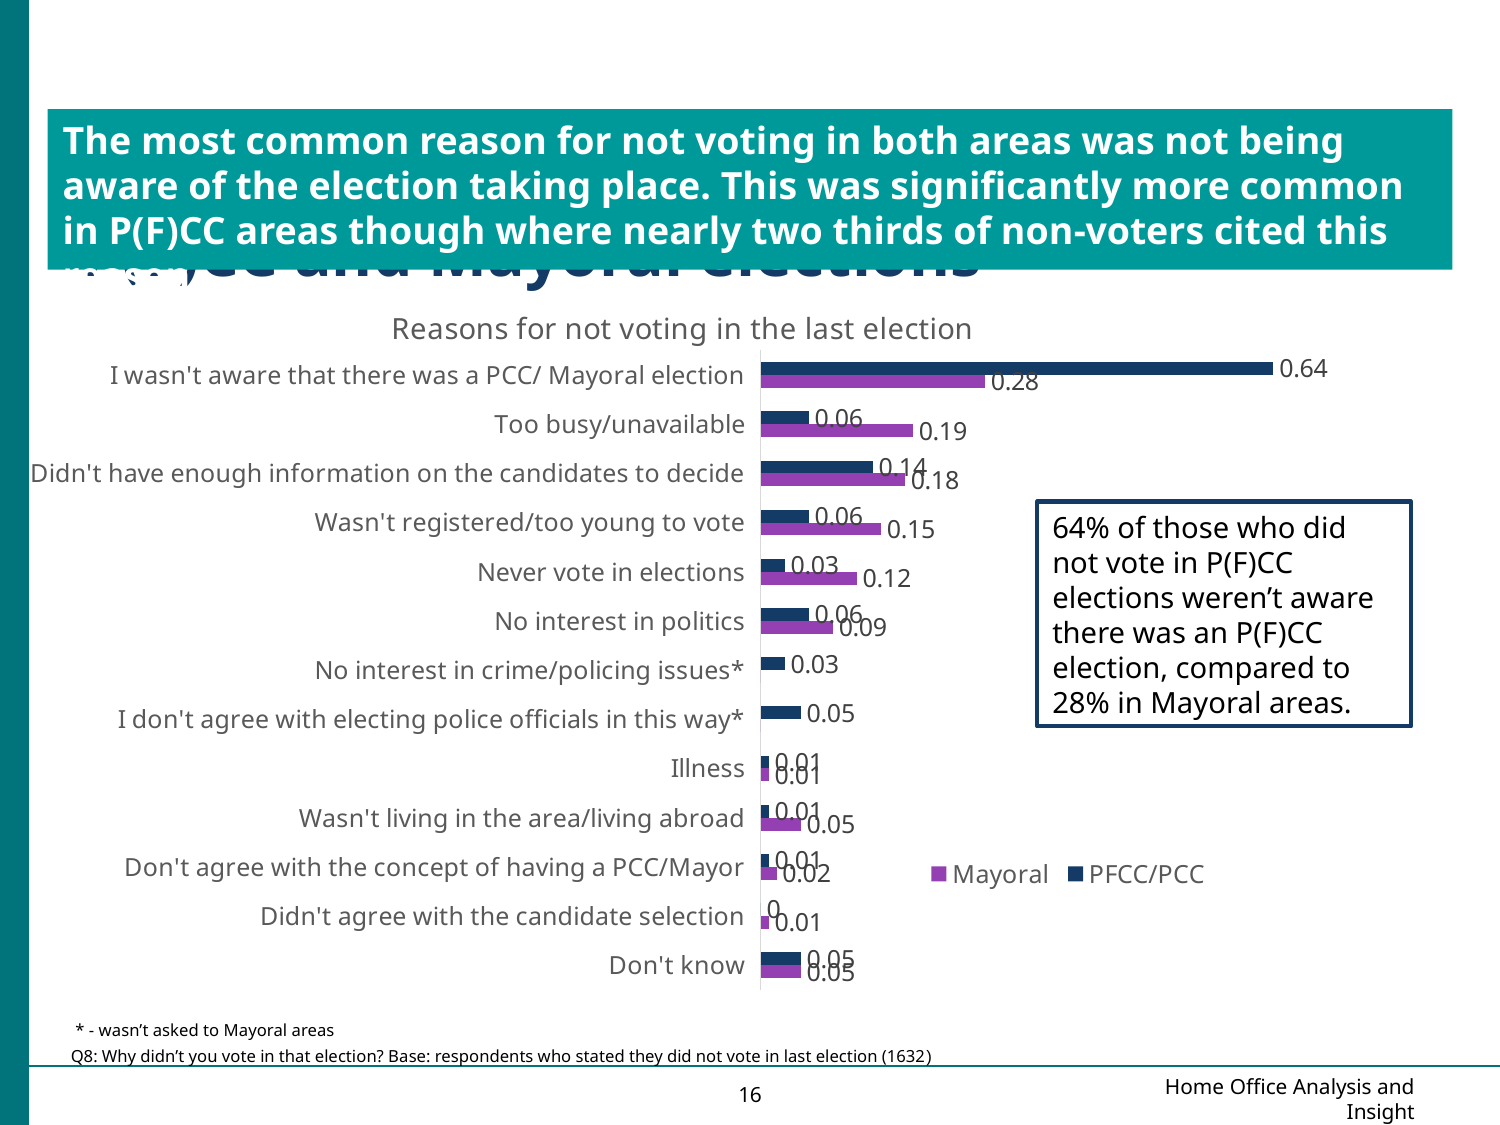

The most common reason for not voting in both areas was not being aware of the election taking place. This was significantly more common in P(F)CC areas though where nearly two thirds of non-voters cited this reason.
# P(F)CC and Mayoral elections
### Chart: Reasons for not voting in the last election
| Category | PFCC/PCC | Mayoral |
|---|---|---|
| I wasn't aware that there was a PCC/ Mayoral election | 0.64 | 0.28 |
| Too busy/unavailable | 0.06 | 0.19 |
| Didn't have enough information on the candidates to decide | 0.14 | 0.18 |
| Wasn't registered/too young to vote | 0.06 | 0.15 |
| Never vote in elections | 0.03 | 0.12 |
| No interest in politics | 0.06 | 0.09 |
| No interest in crime/policing issues* | 0.03 | 0.0 |
| I don't agree with electing police officials in this way* | 0.05 | 0.0 |
| Illness | 0.01 | 0.01 |
| Wasn't living in the area/living abroad | 0.01 | 0.05 |
| Don't agree with the concept of having a PCC/Mayor | 0.01 | 0.02 |
| Didn't agree with the candidate selection | 0.0 | 0.01 |
| Don't know | 0.05 | 0.05 |64% of those who did not vote in P(F)CC elections weren’t aware there was an P(F)CC election, compared to 28% in Mayoral areas.
* - wasn’t asked to Mayoral areas
Q8: Why didn’t you vote in that election? Base: respondents who stated they did not vote in last election (1632)
4